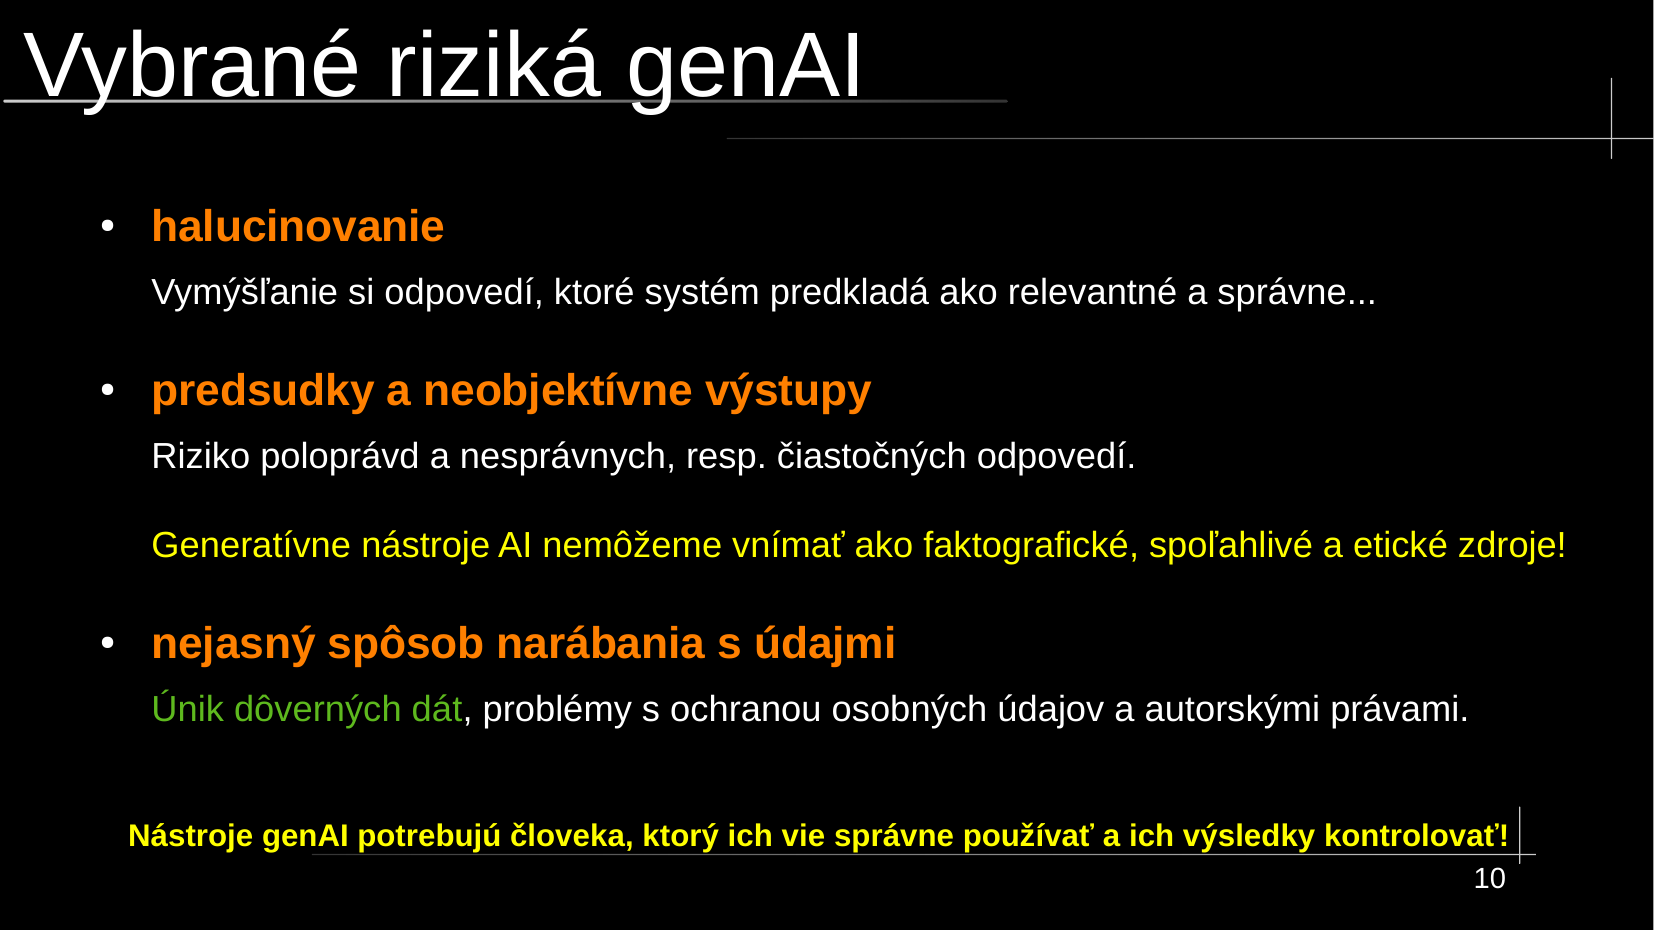

# Vybrané riziká genAI
halucinovanie
Vymýšľanie si odpovedí, ktoré systém predkladá ako relevantné a správne...
predsudky a neobjektívne výstupy
Riziko poloprávd a nesprávnych, resp. čiastočných odpovedí.
Generatívne nástroje AI nemôžeme vnímať ako faktografické, spoľahlivé a etické zdroje!
nejasný spôsob narábania s údajmi
Únik dôverných dát, problémy s ochranou osobných údajov a autorskými právami.
Nástroje genAI potrebujú človeka, ktorý ich vie správne používať a ich výsledky kontrolovať!
10